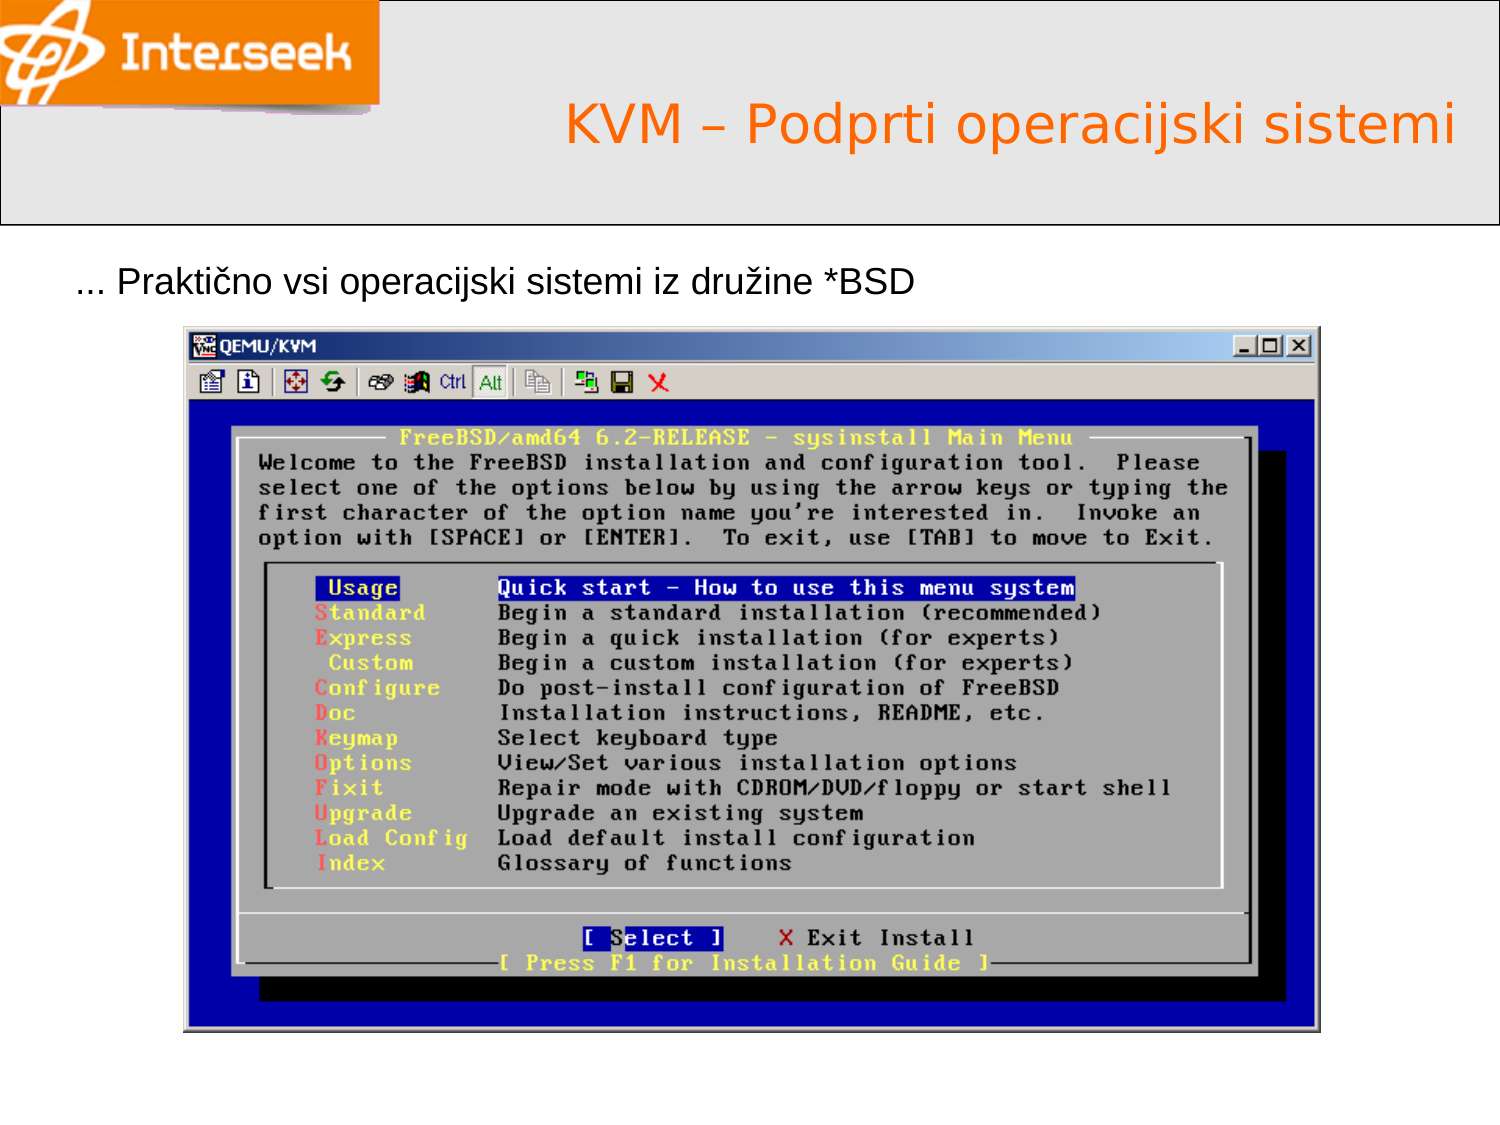

# KVM – Podprti operacijski sistemi
... Praktično vsi operacijski sistemi iz družine *BSD